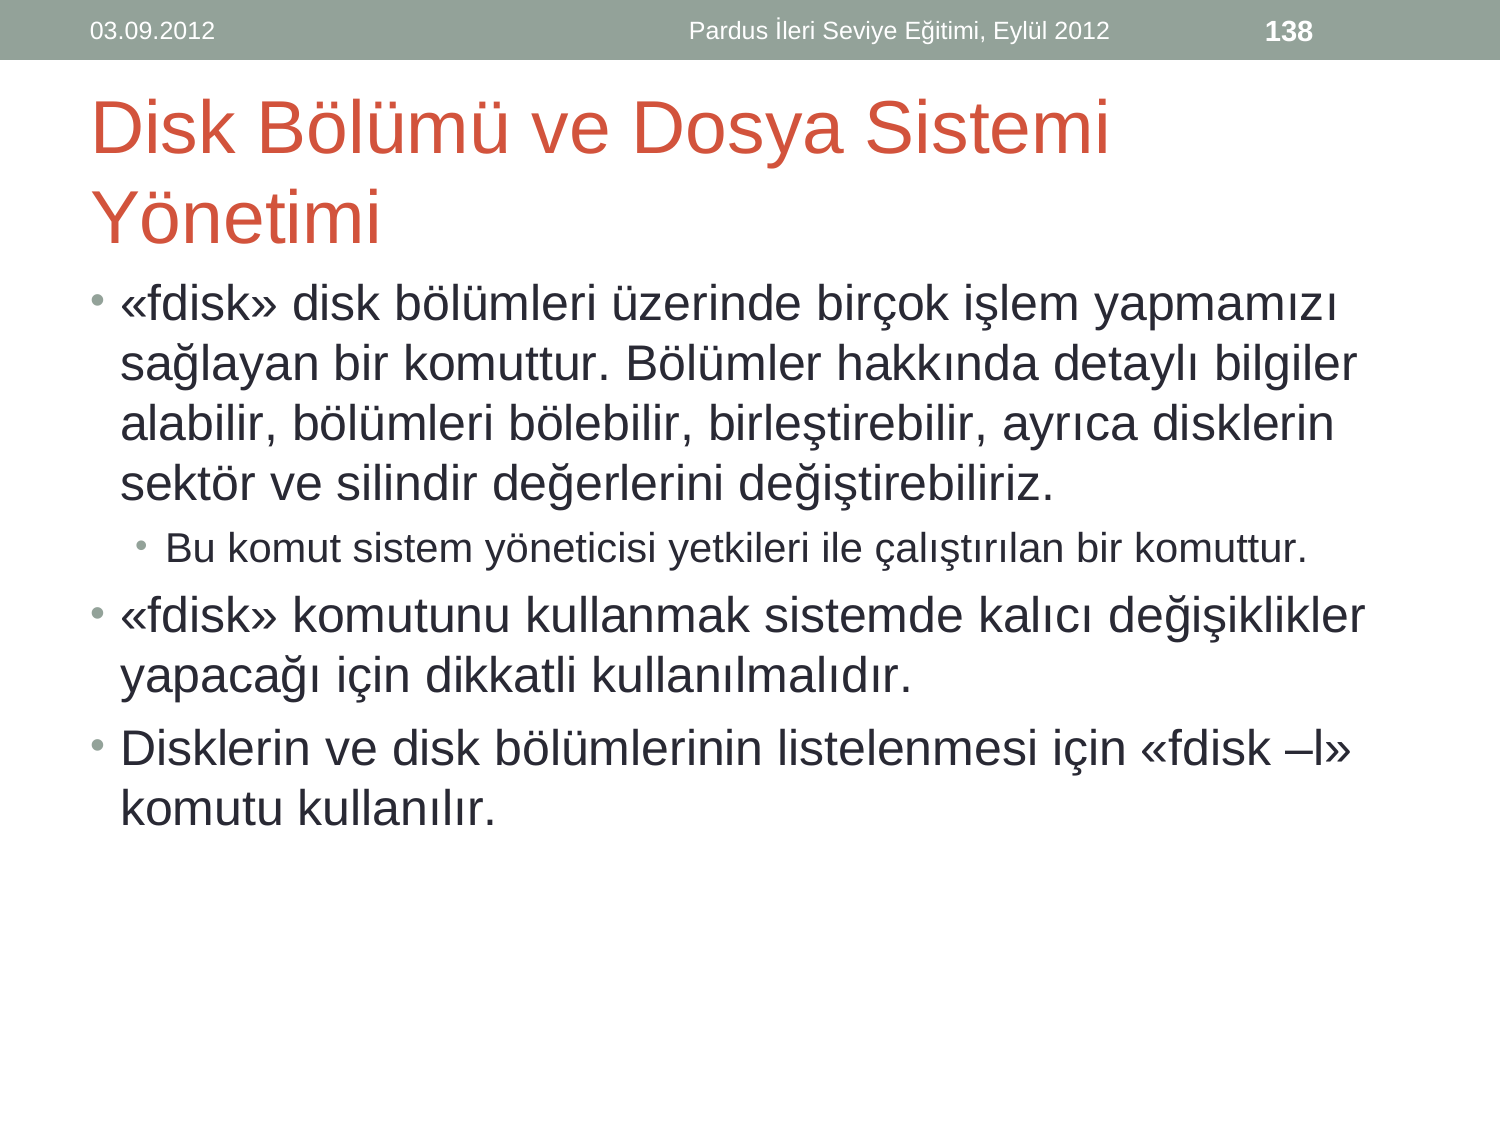

03.09.2012
Pardus İleri Seviye Eğitimi, Eylül 2012
# Disk Bölümü ve Dosya Sistemi Yönetimi
«fdisk» disk bölümleri üzerinde birçok işlem yapmamızı sağlayan bir komuttur. Bölümler hakkında detaylı bilgiler alabilir, bölümleri bölebilir, birleştirebilir, ayrıca disklerin sektör ve silindir değerlerini değiştirebiliriz.
Bu komut sistem yöneticisi yetkileri ile çalıştırılan bir komuttur.
«fdisk» komutunu kullanmak sistemde kalıcı değişiklikler yapacağı için dikkatli kullanılmalıdır.
Disklerin ve disk bölümlerinin listelenmesi için «fdisk –l» komutu kullanılır.